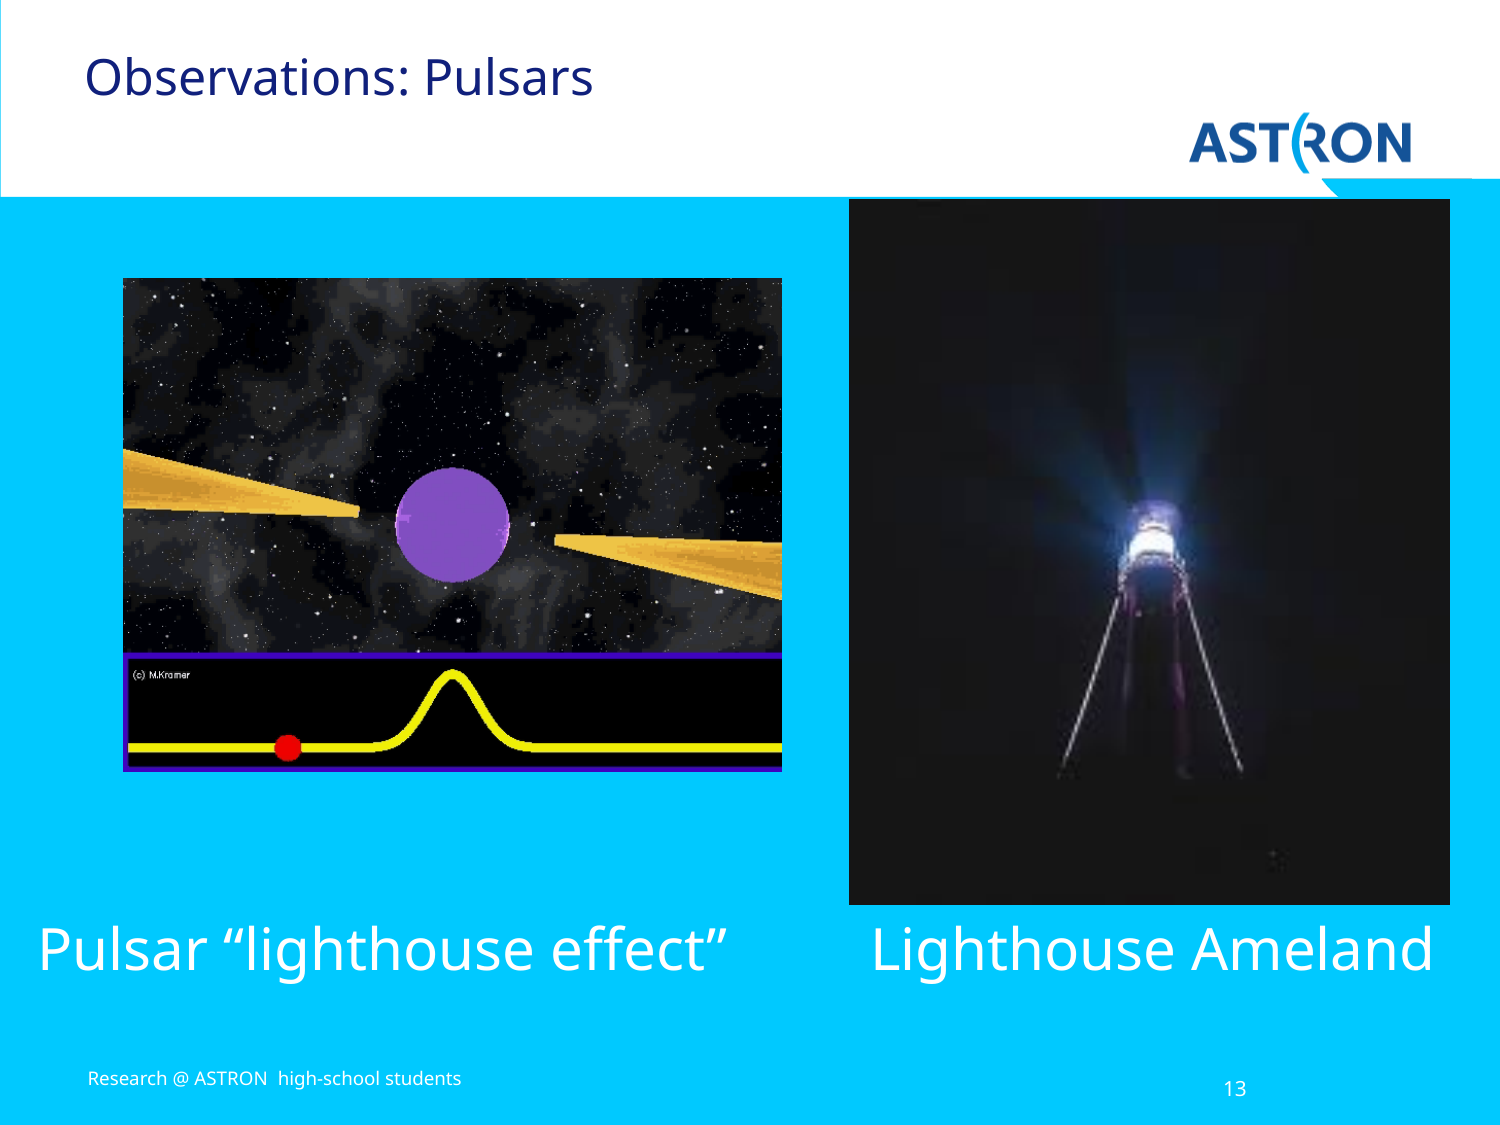

Observations: Pulsars
Pulsar “lighthouse effect”
Lighthouse Ameland
Research @ ASTRON high-school students